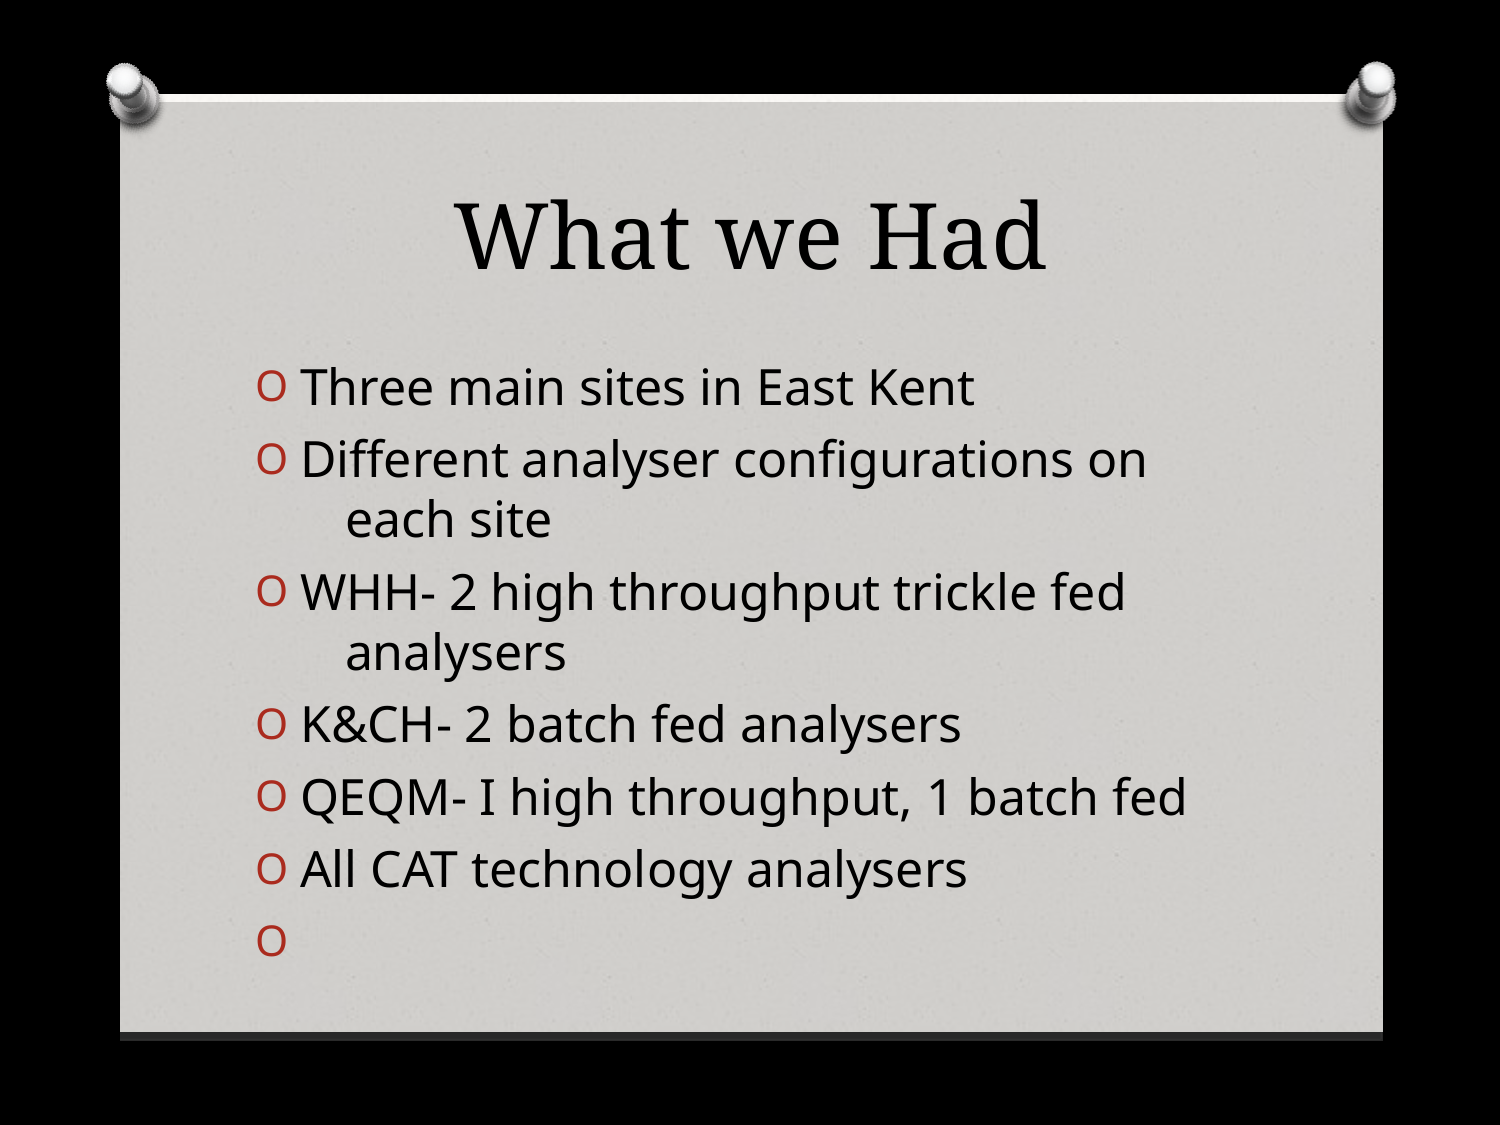

# What we Had
Three main sites in East Kent
Different analyser configurations on each site
WHH- 2 high throughput trickle fed analysers
K&CH- 2 batch fed analysers
QEQM- I high throughput, 1 batch fed
All CAT technology analysers